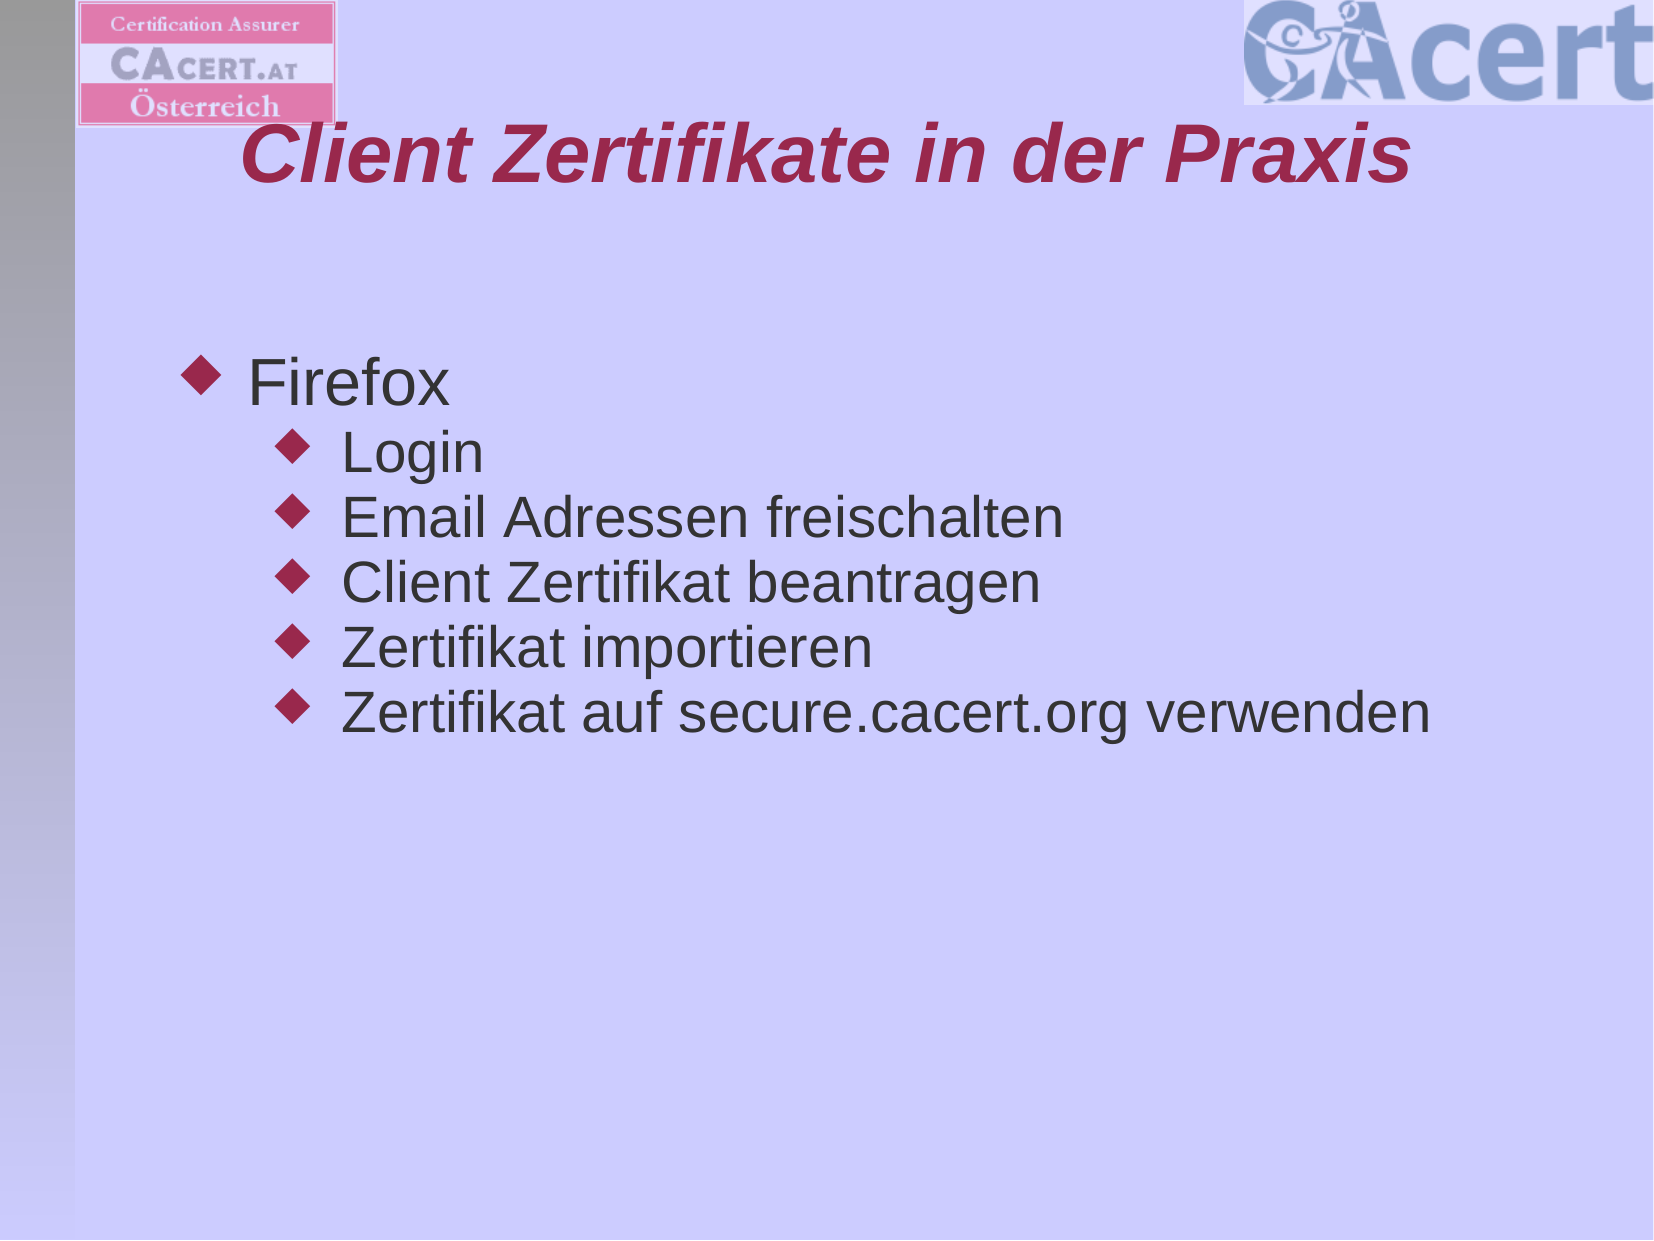

# Client Zertifikate in der Praxis
Firefox
Login
Email Adressen freischalten
Client Zertifikat beantragen
Zertifikat importieren
Zertifikat auf secure.cacert.org verwenden